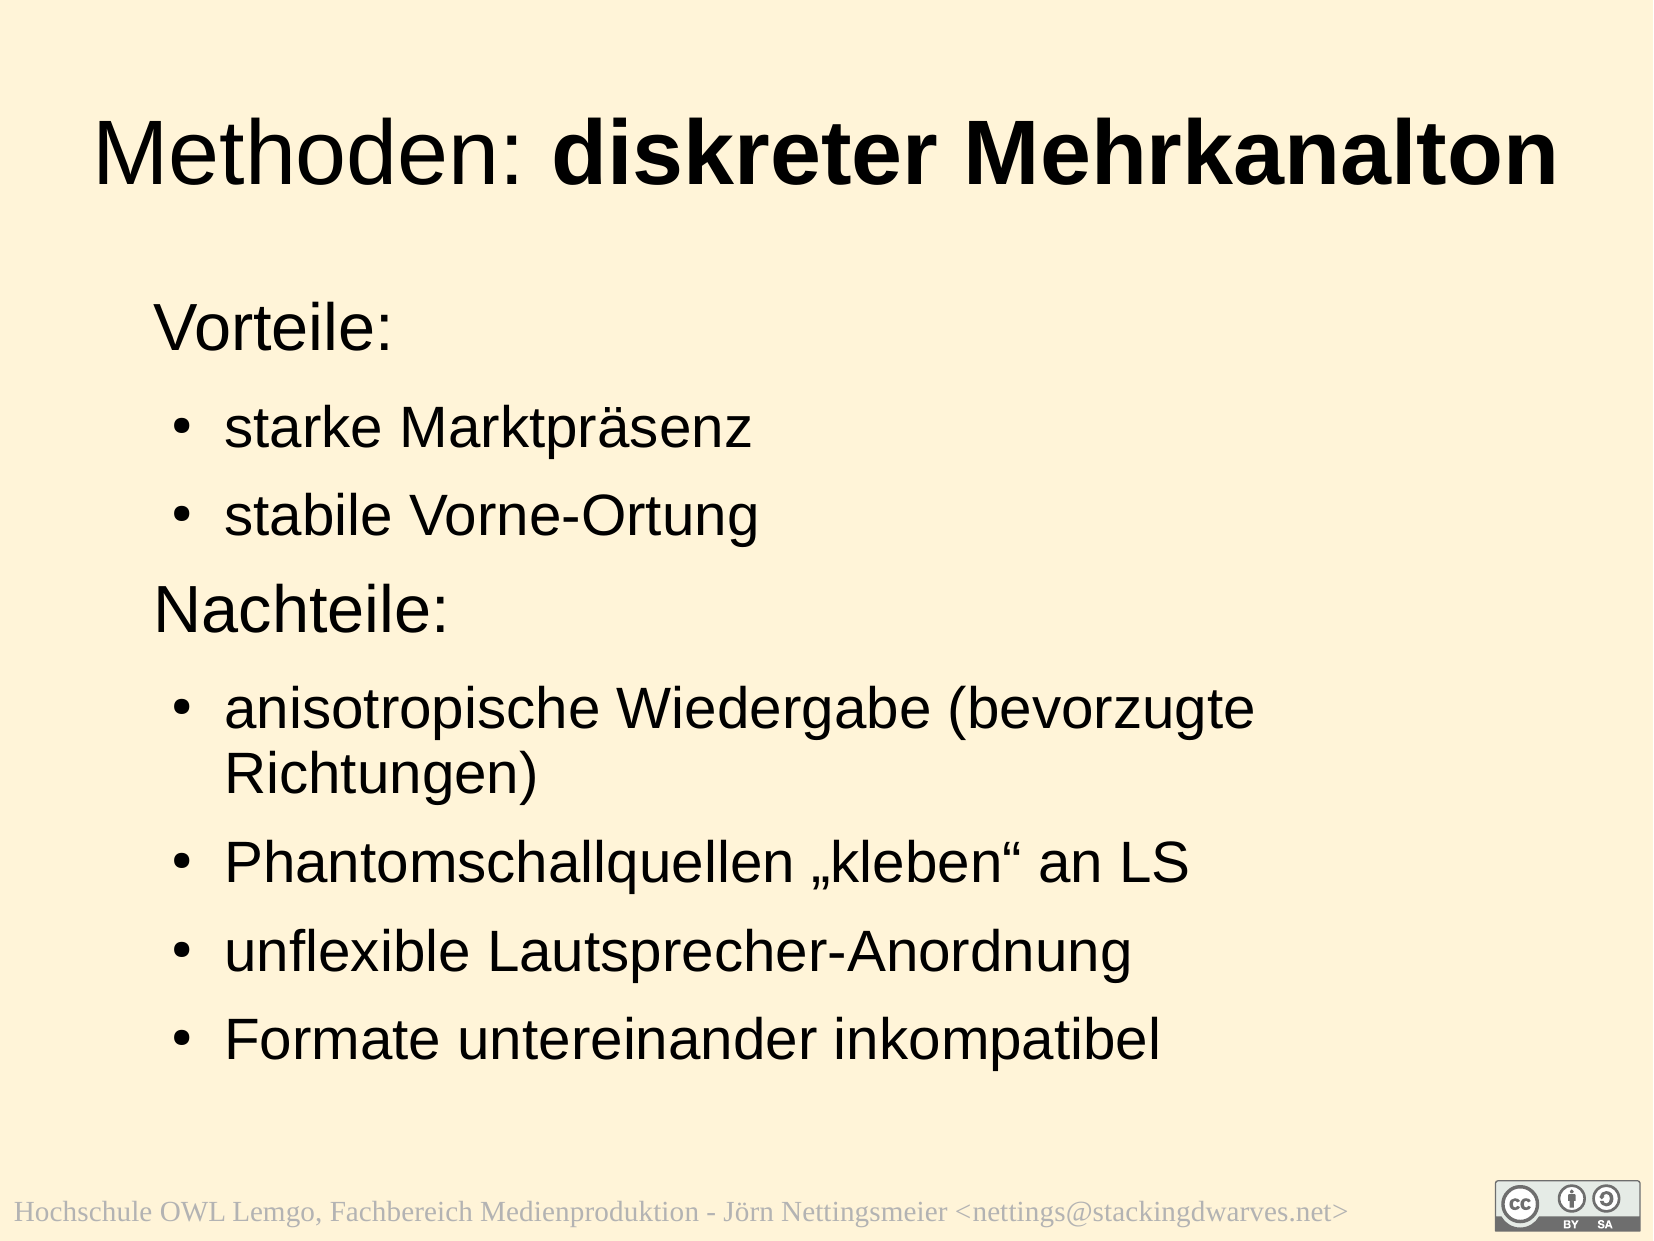

# Methoden: diskreter Mehrkanalton
Vorteile:
starke Marktpräsenz
stabile Vorne-Ortung
Nachteile:
anisotropische Wiedergabe (bevorzugte Richtungen)
Phantomschallquellen „kleben“ an LS
unflexible Lautsprecher-Anordnung
Formate untereinander inkompatibel